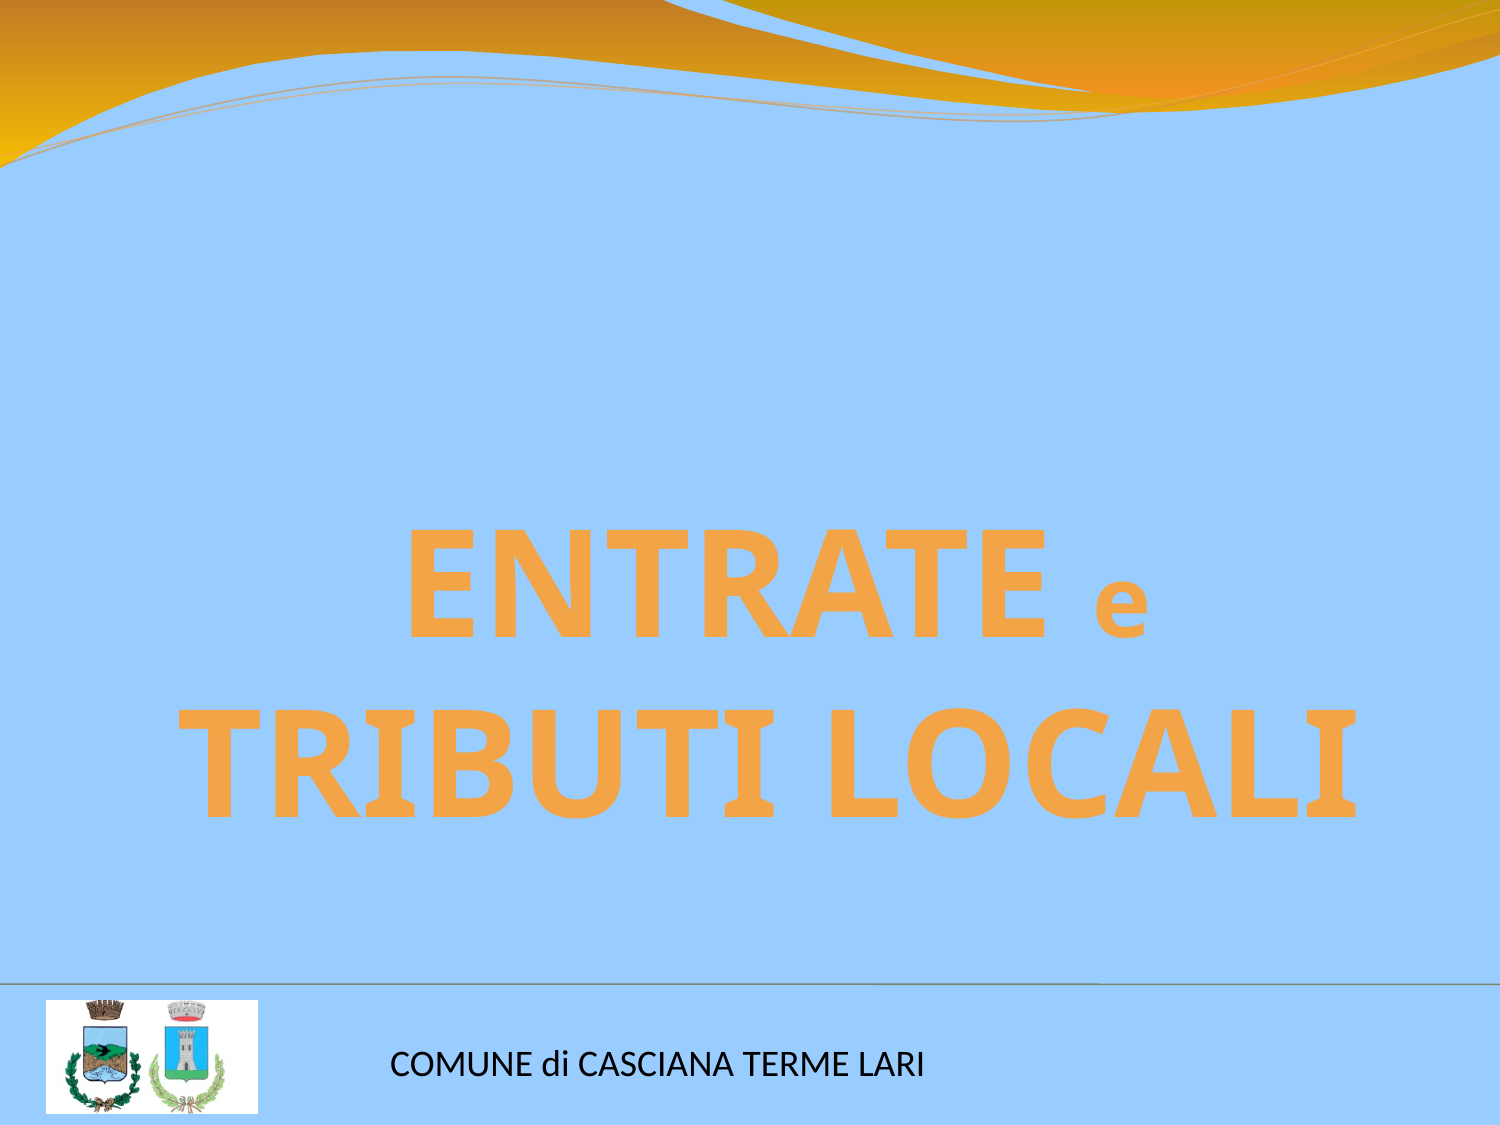

# ENTRATE e TRIBUTI LOCALI
COMUNE di CASCIANA TERME LARI